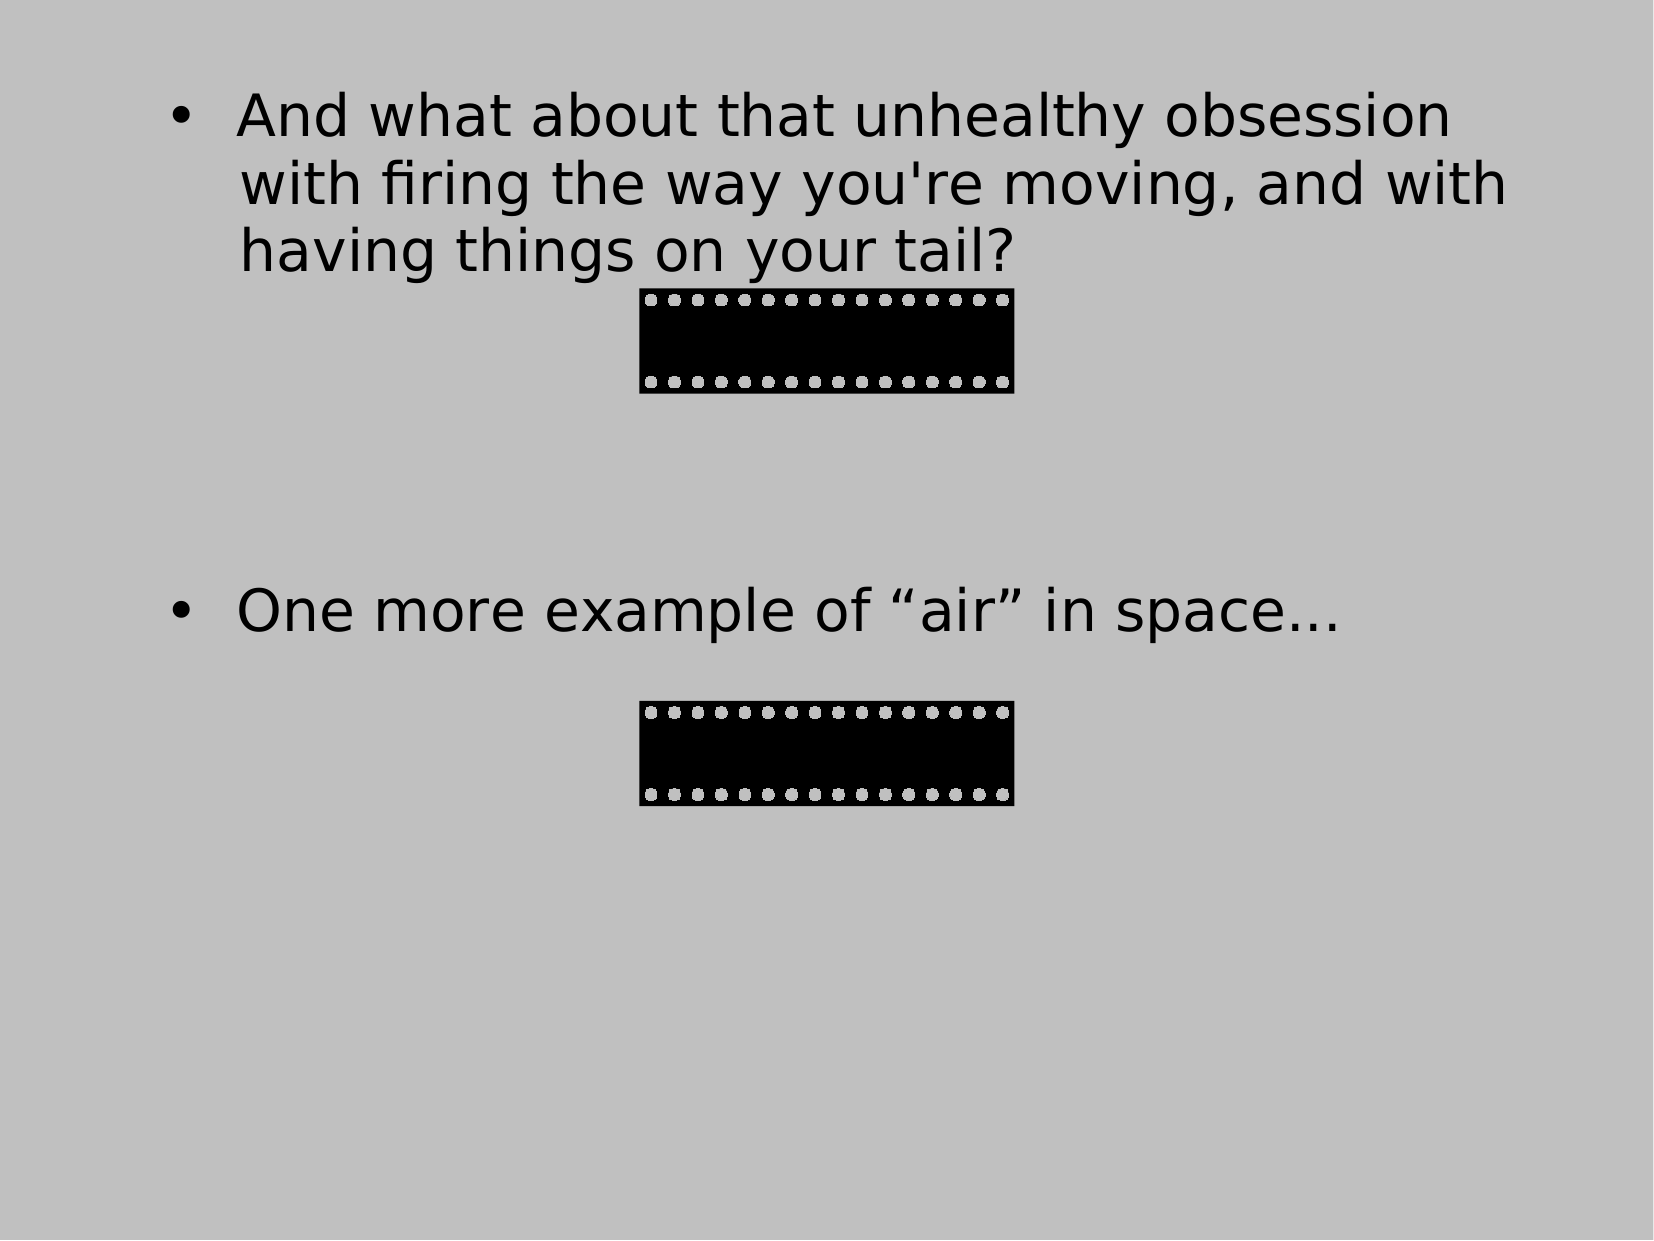

•	And what about that unhealthy obsession with firing the way you're moving, and with having things on your tail?
•	One more example of “air” in space...